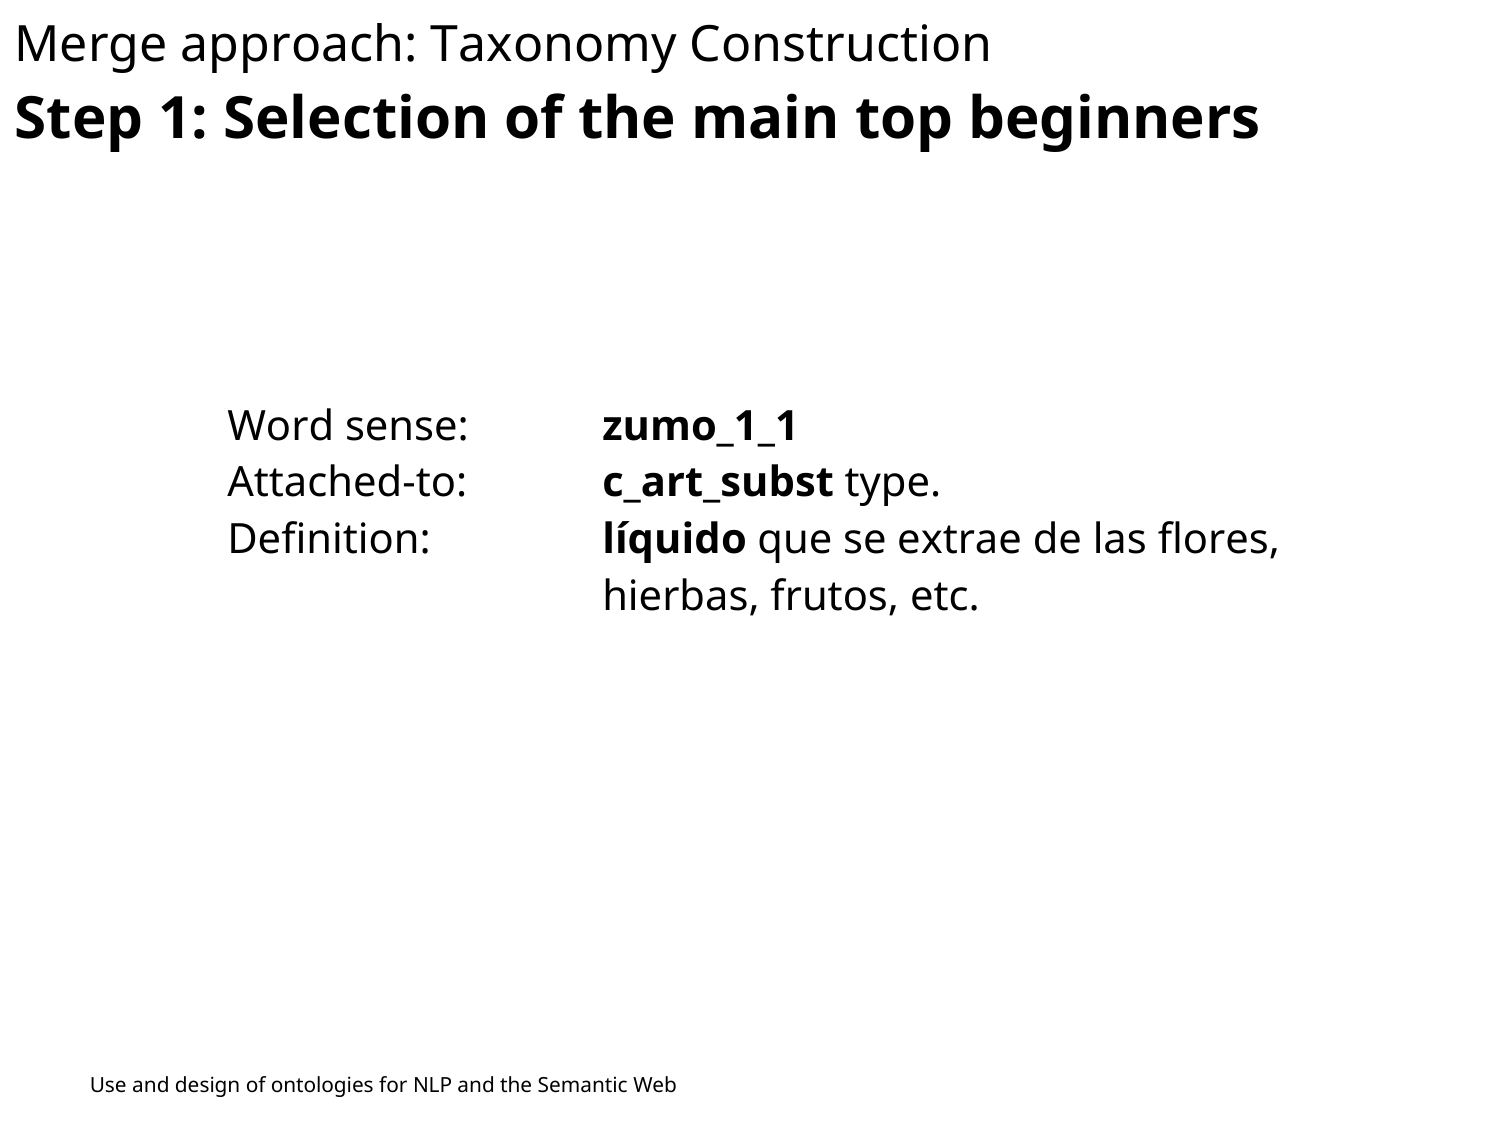

Merge approach: Taxonomy Construction
Step 1: Selection of the main top beginners
Word sense: 	zumo_1_1
Attached-to:	c_art_subst type.
Definition:		líquido que se extrae de las flores,
		hierbas, frutos, etc.